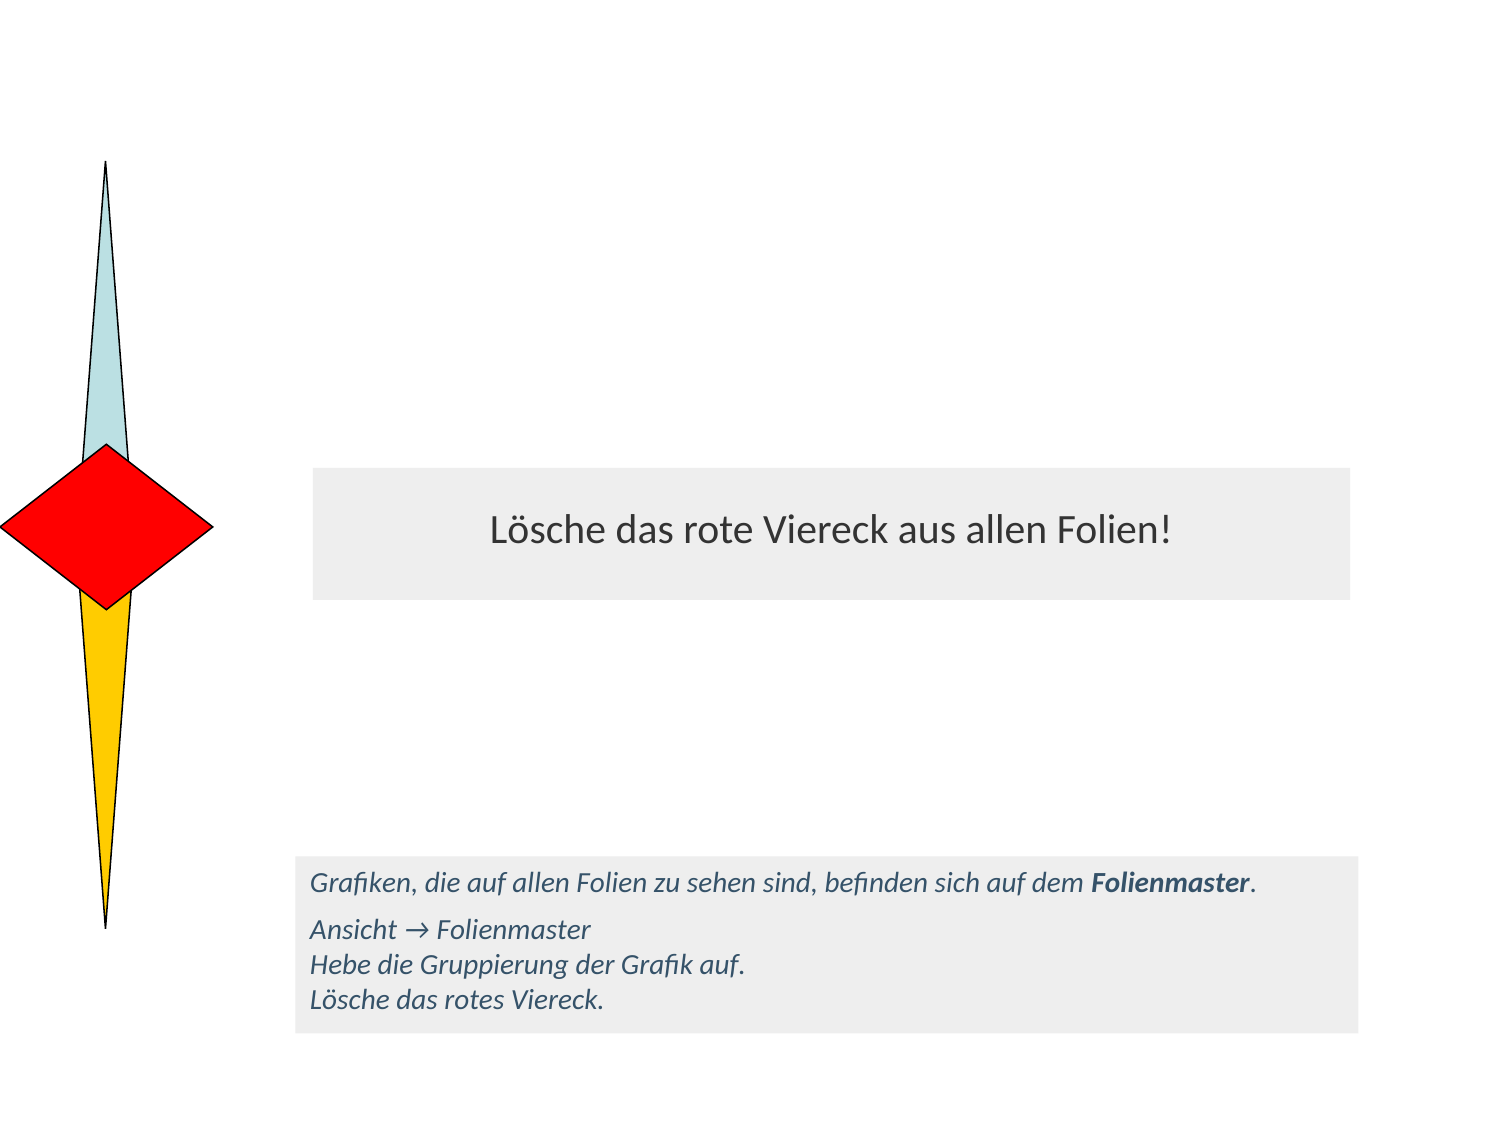

# Lösche das rote Viereck aus allen Folien!
Grafiken, die auf allen Folien zu sehen sind, befinden sich auf dem Folienmaster.
Ansicht → Folienmaster
Hebe die Gruppierung der Grafik auf.
Lösche das rotes Viereck.